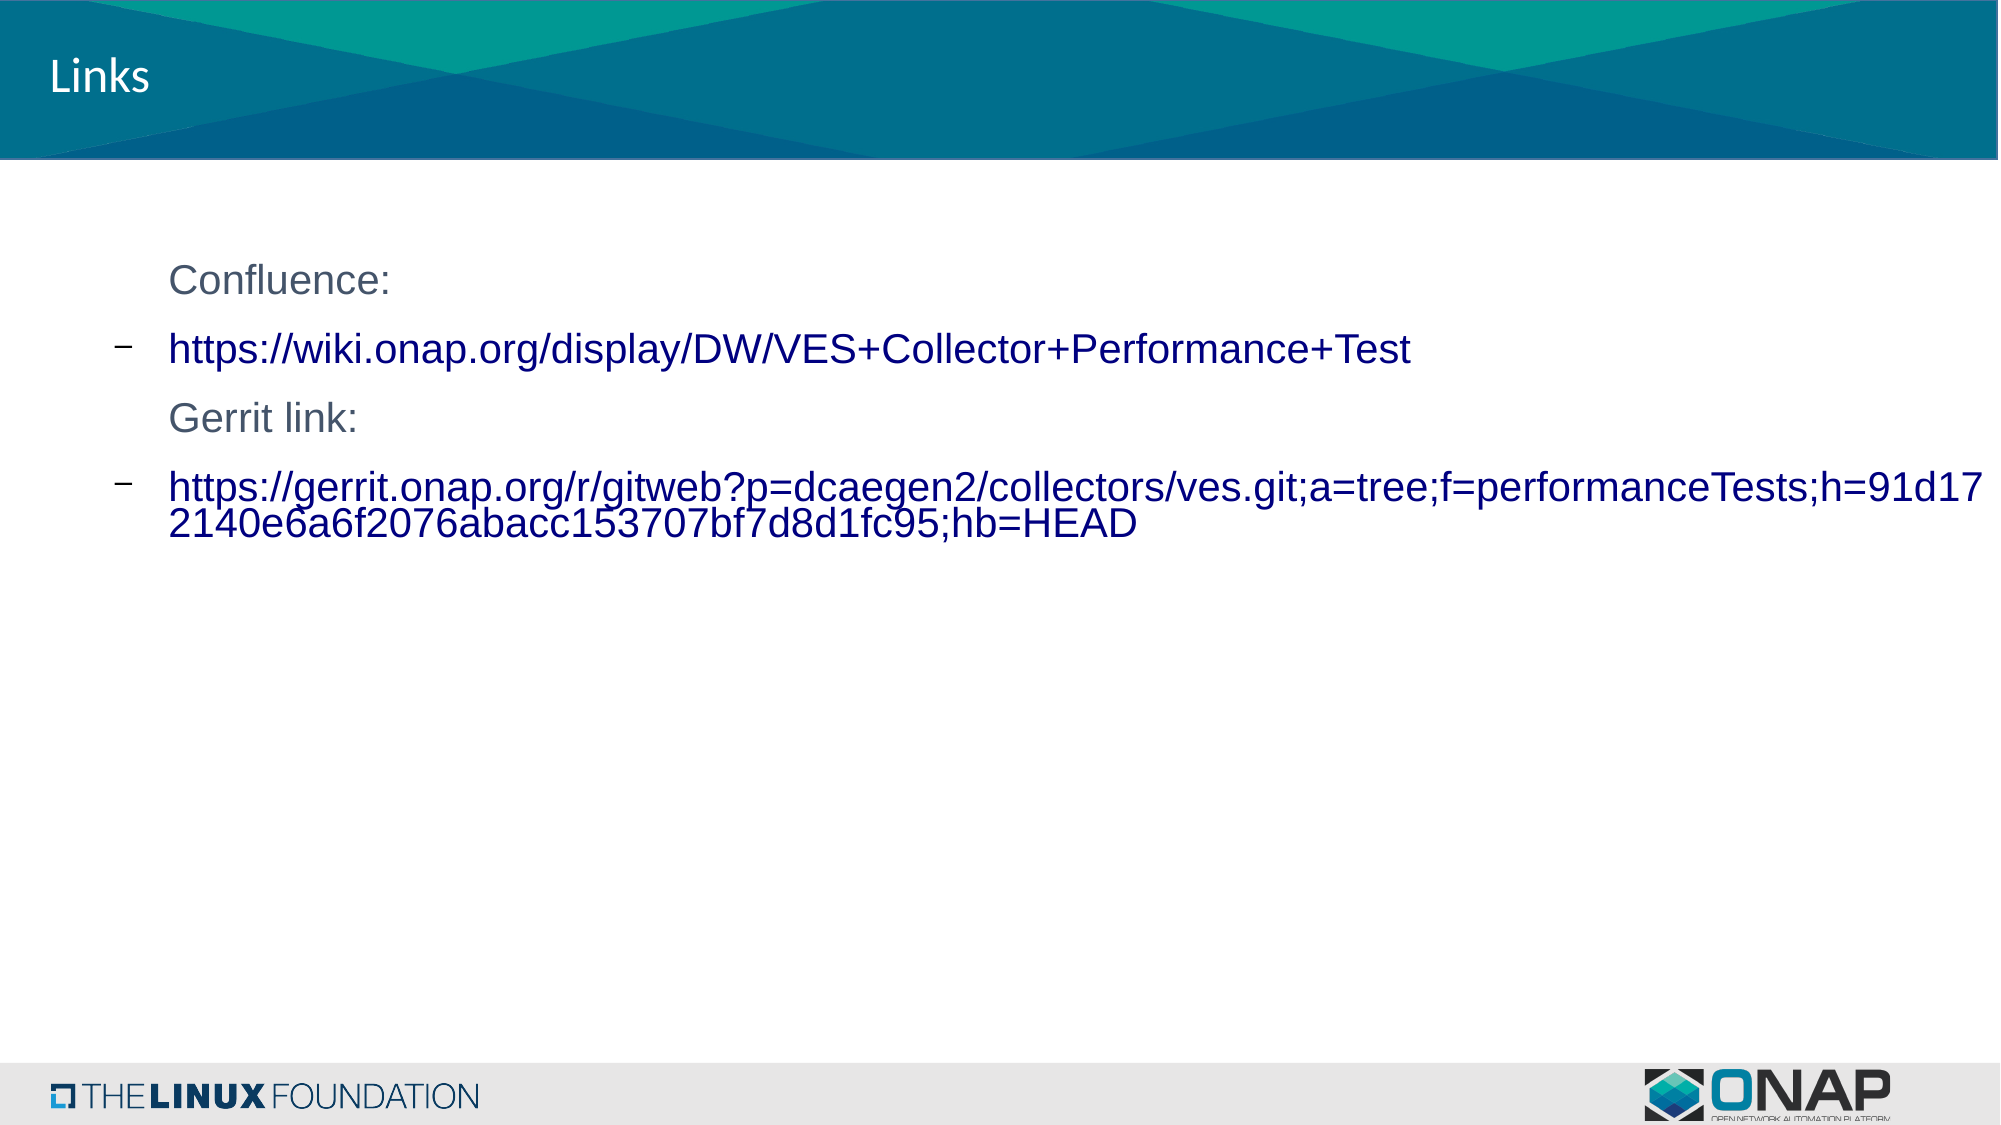

# Links
Confluence:
https://wiki.onap.org/display/DW/VES+Collector+Performance+Test
Gerrit link:
https://gerrit.onap.org/r/gitweb?p=dcaegen2/collectors/ves.git;a=tree;f=performanceTests;h=91d172140e6a6f2076abacc153707bf7d8d1fc95;hb=HEAD